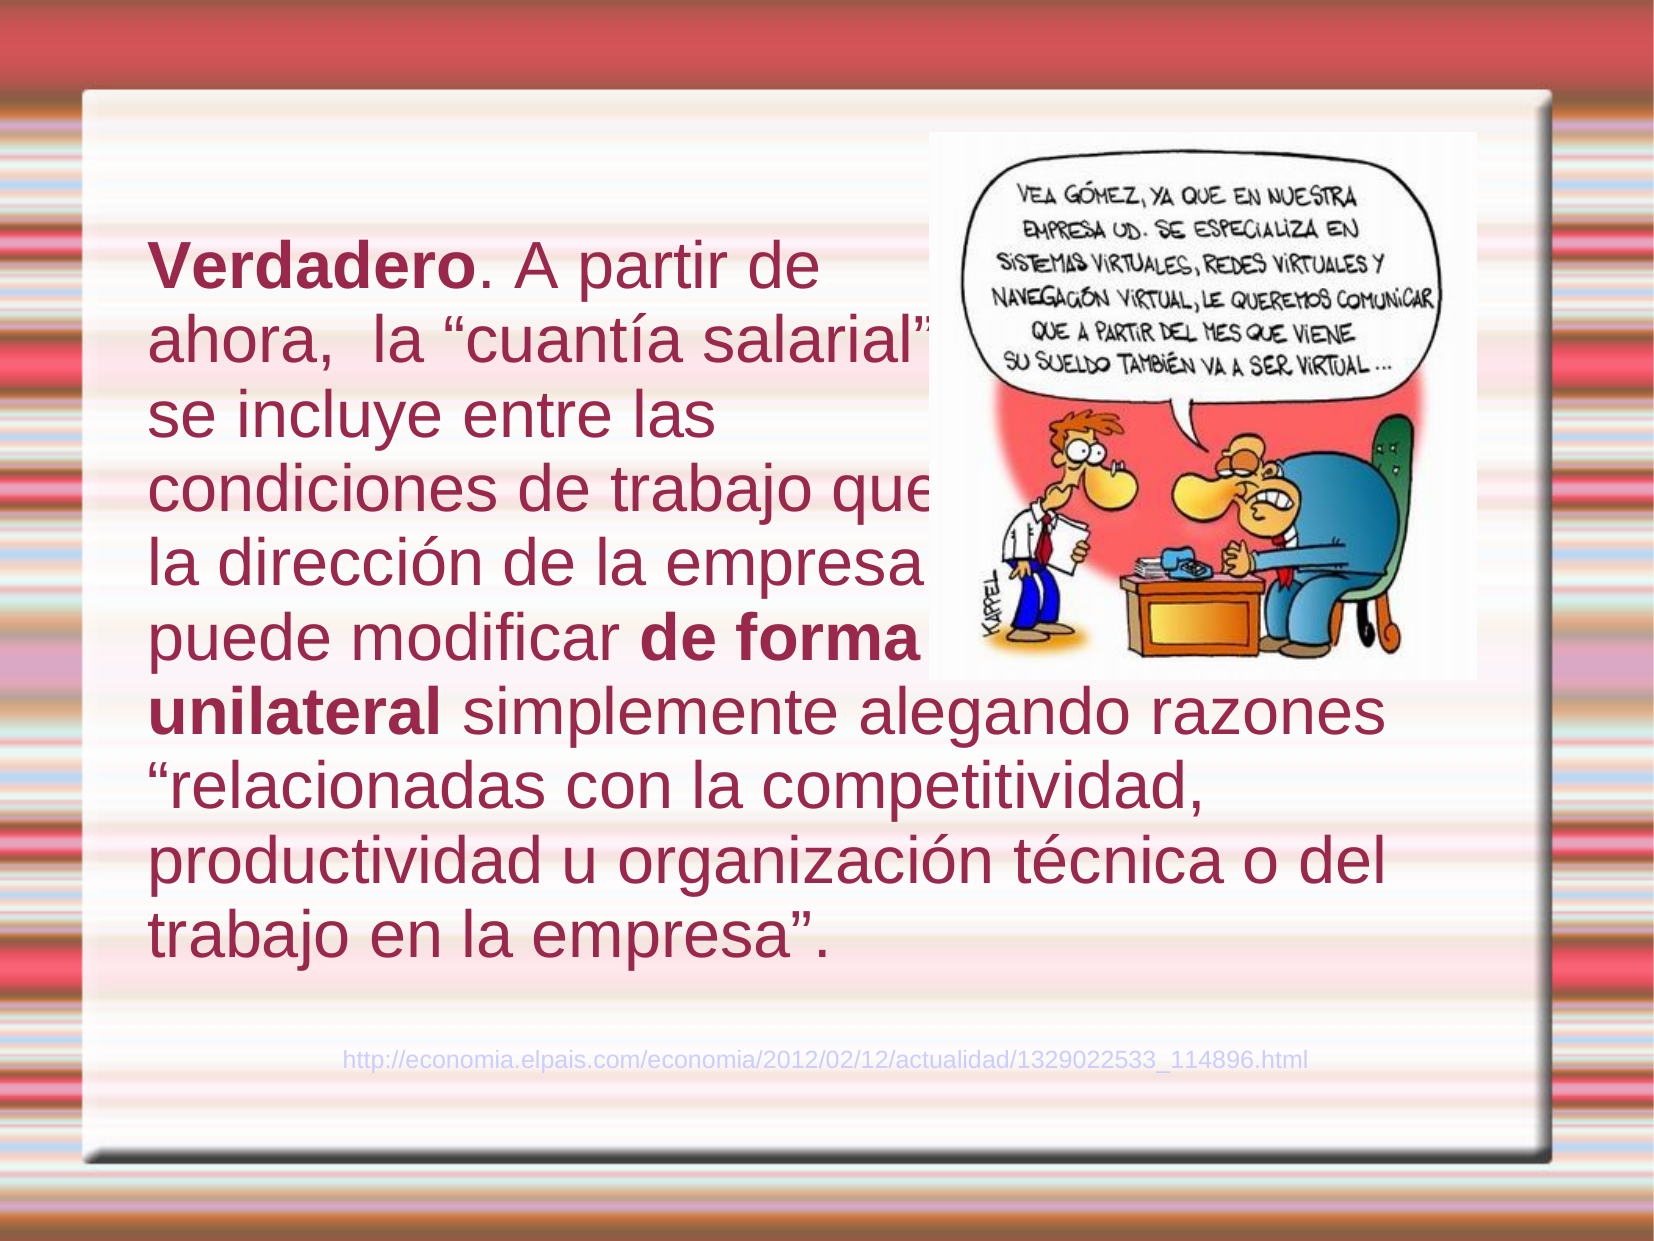

Verdadero. A partir de
ahora, la “cuantía salarial”
se incluye entre las
condiciones de trabajo que
la dirección de la empresa
puede modificar de forma
unilateral simplemente alegando razones
“relacionadas con la competitividad, productividad u organización técnica o del trabajo en la empresa”.
http://economia.elpais.com/economia/2012/02/12/actualidad/1329022533_114896.html